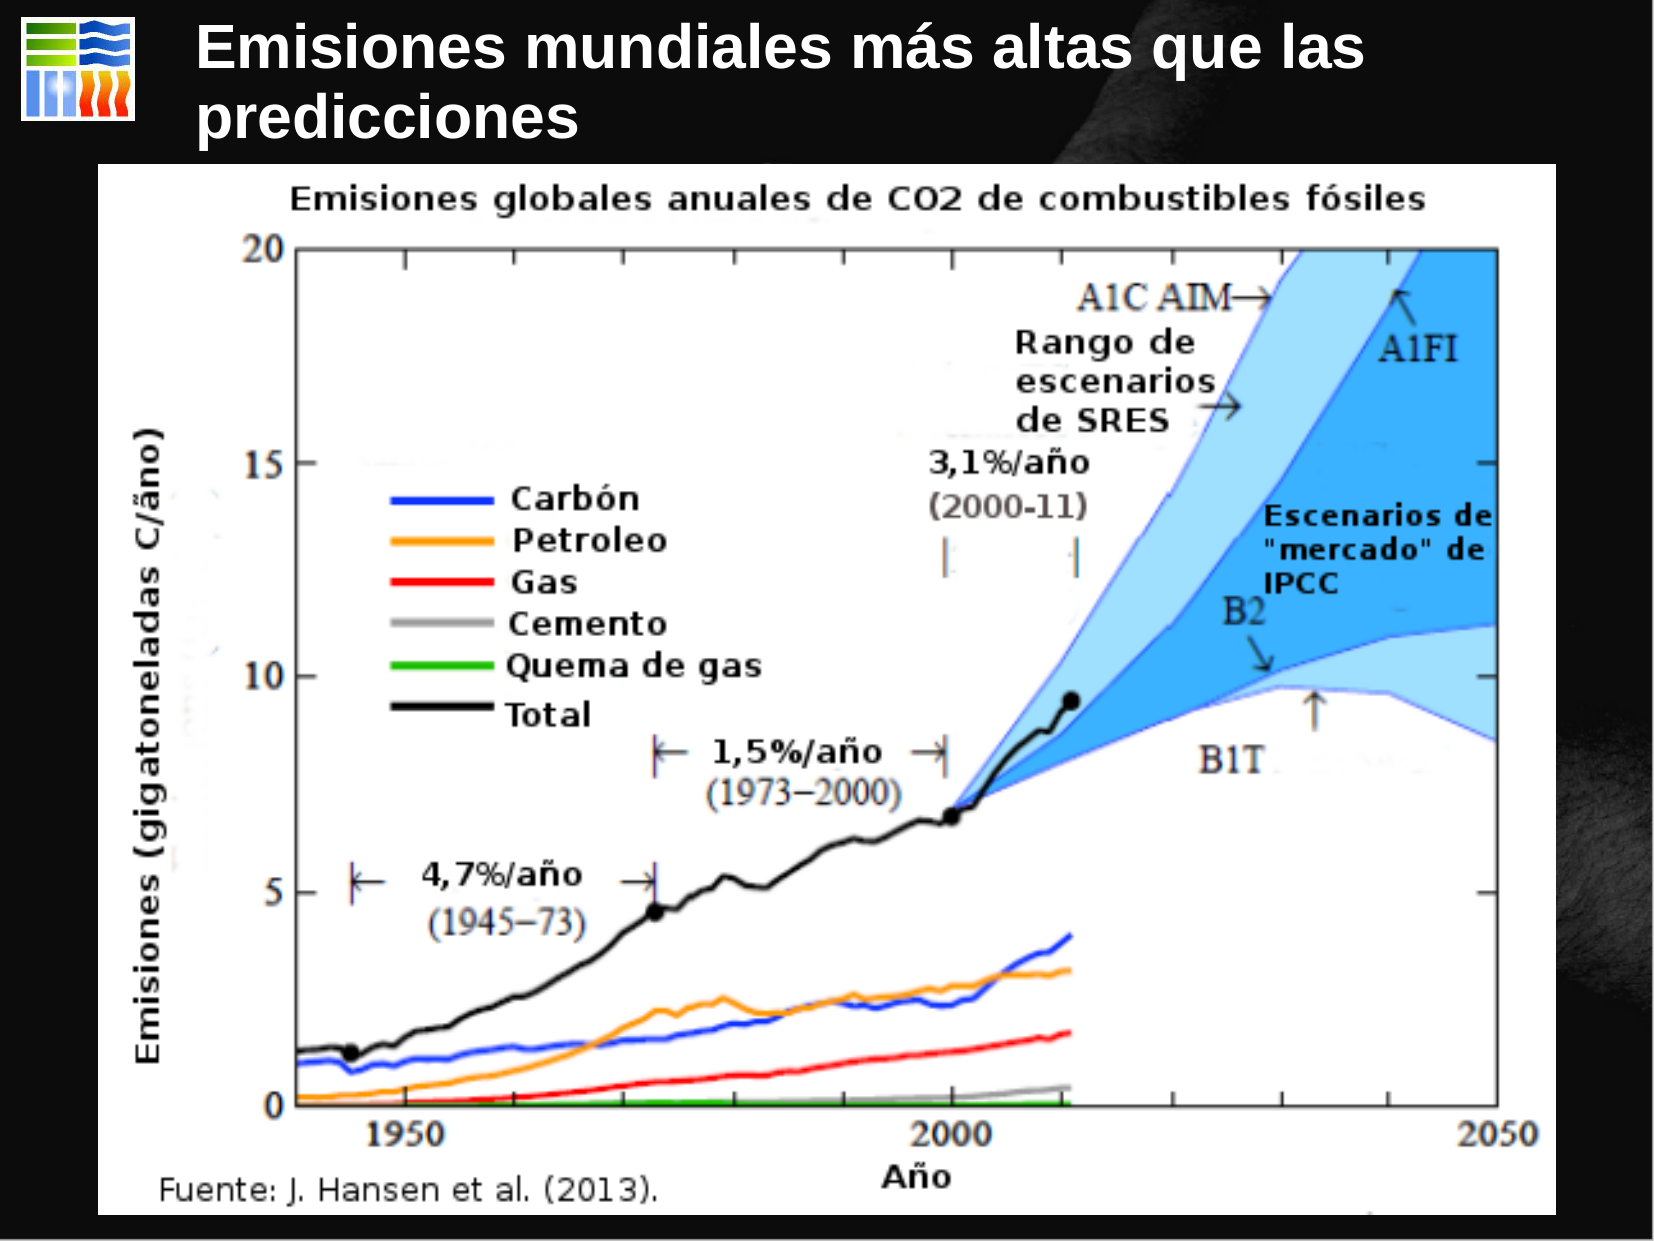

# Emisiones mundiales más altas que las predicciones